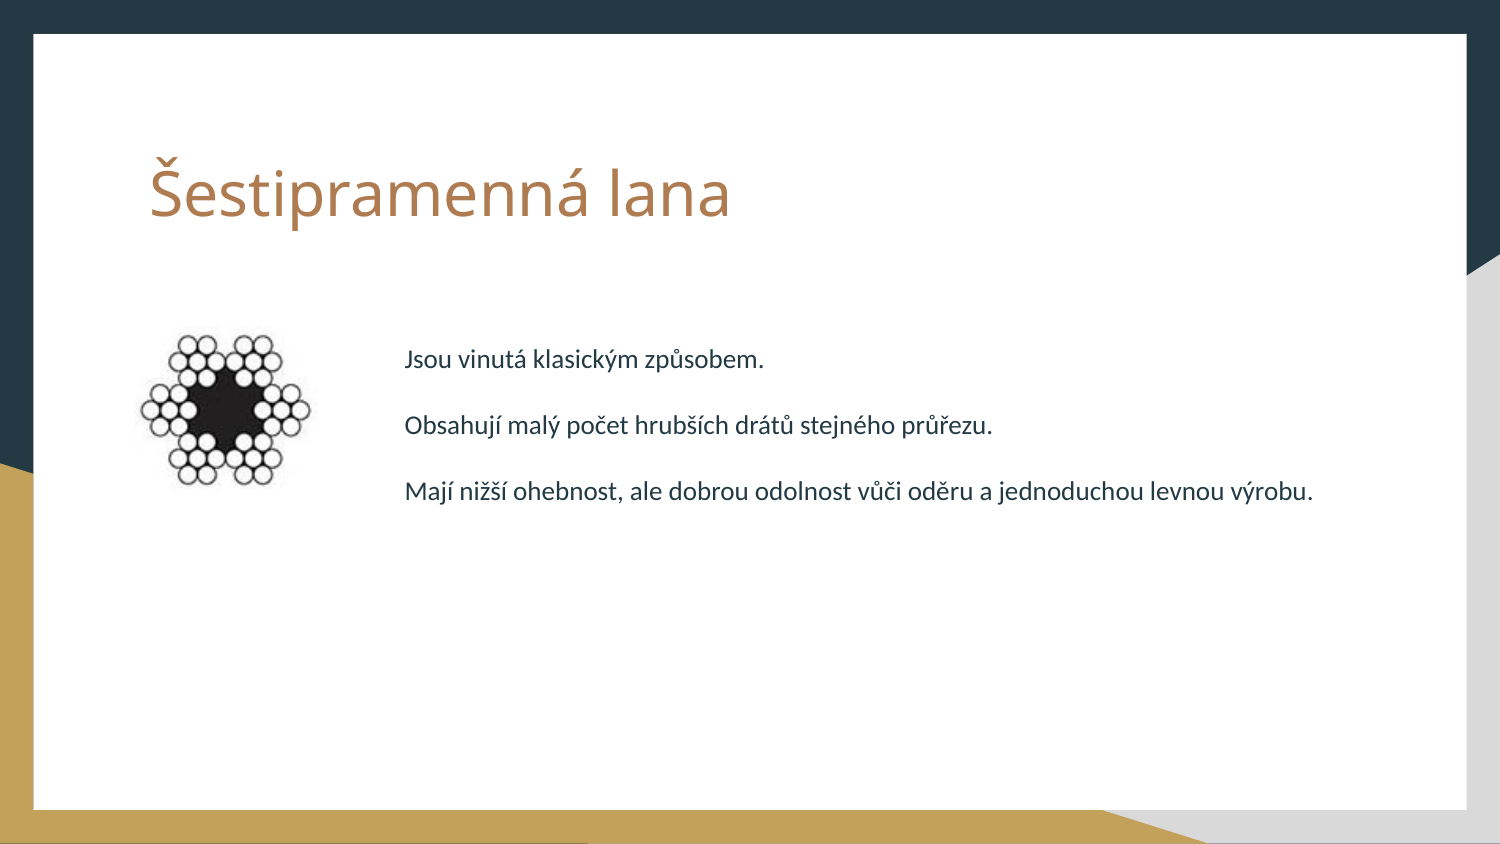

# Šestipramenná lana
Jsou vinutá klasickým způsobem.
Obsahují malý počet hrubších drátů stejného průřezu.
Mají nižší ohebnost, ale dobrou odolnost vůči oděru a jednoduchou levnou výrobu.